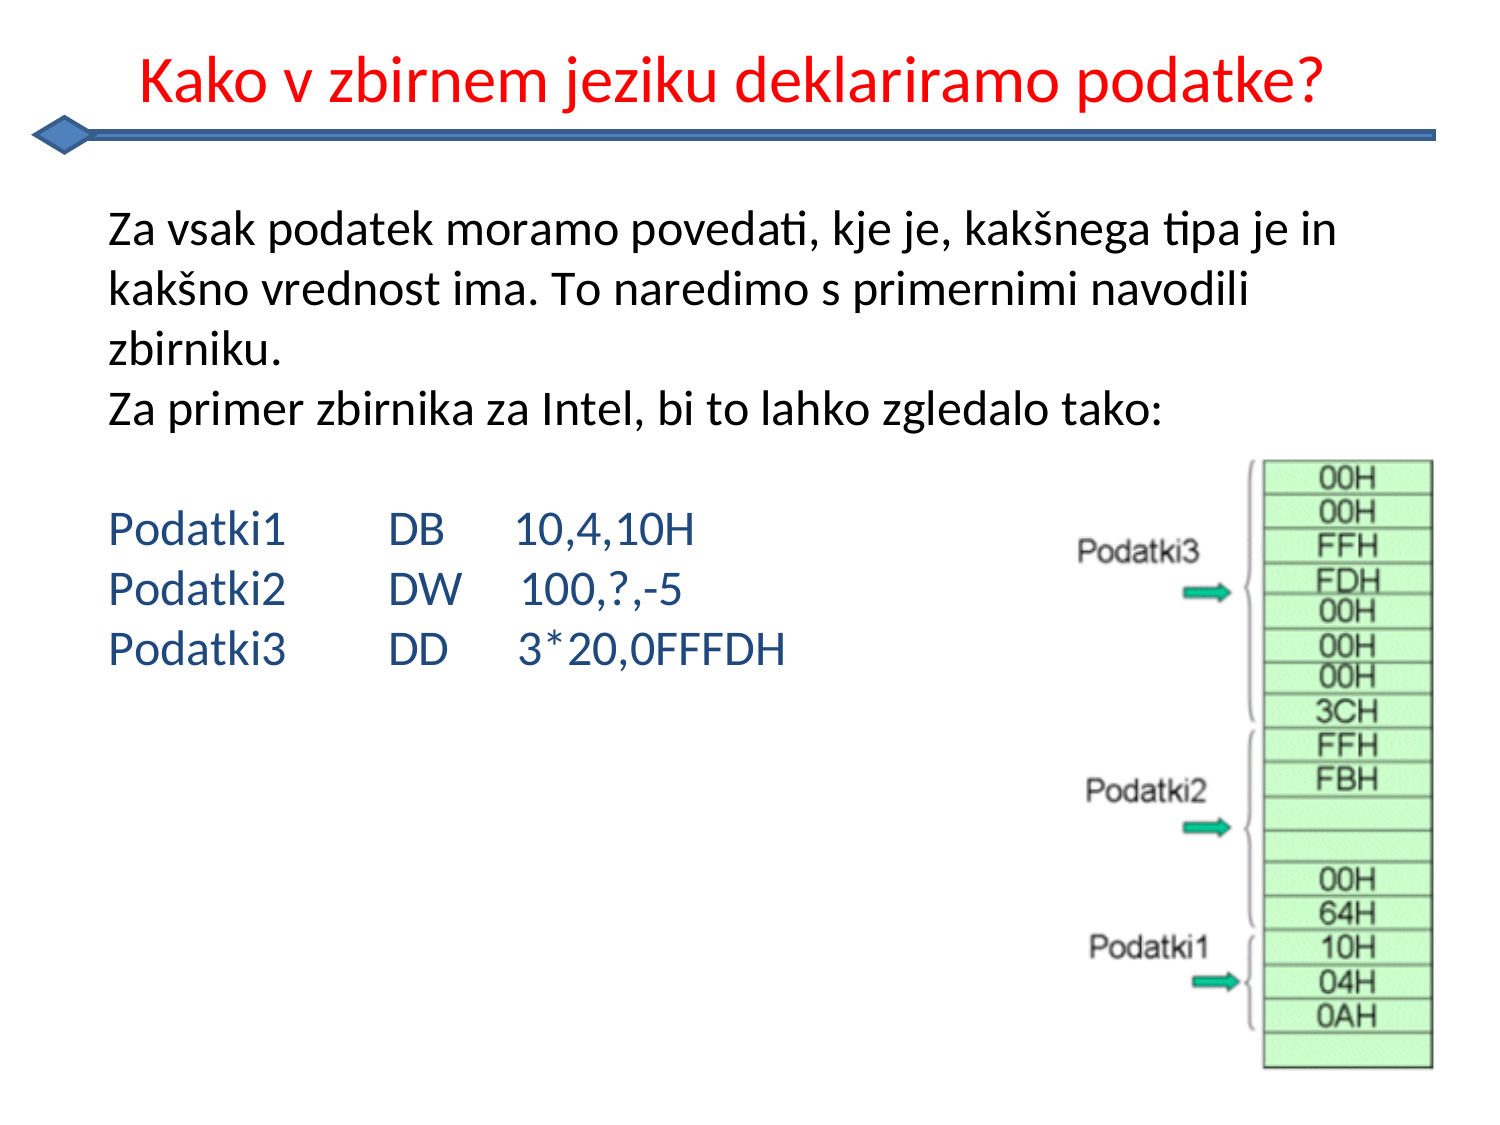

# Kako v zbirnem jeziku deklariramo podatke?
Za vsak podatek moramo povedati, kje je, kakšnega tipa je in kakšno vrednost ima. To naredimo s primernimi navodili zbirniku.
Za primer zbirnika za Intel, bi to lahko zgledalo tako:
Podatki1         DB      10,4,10H
Podatki2         DW     100,?,-5
Podatki3         DD      3*20,0FFFDH